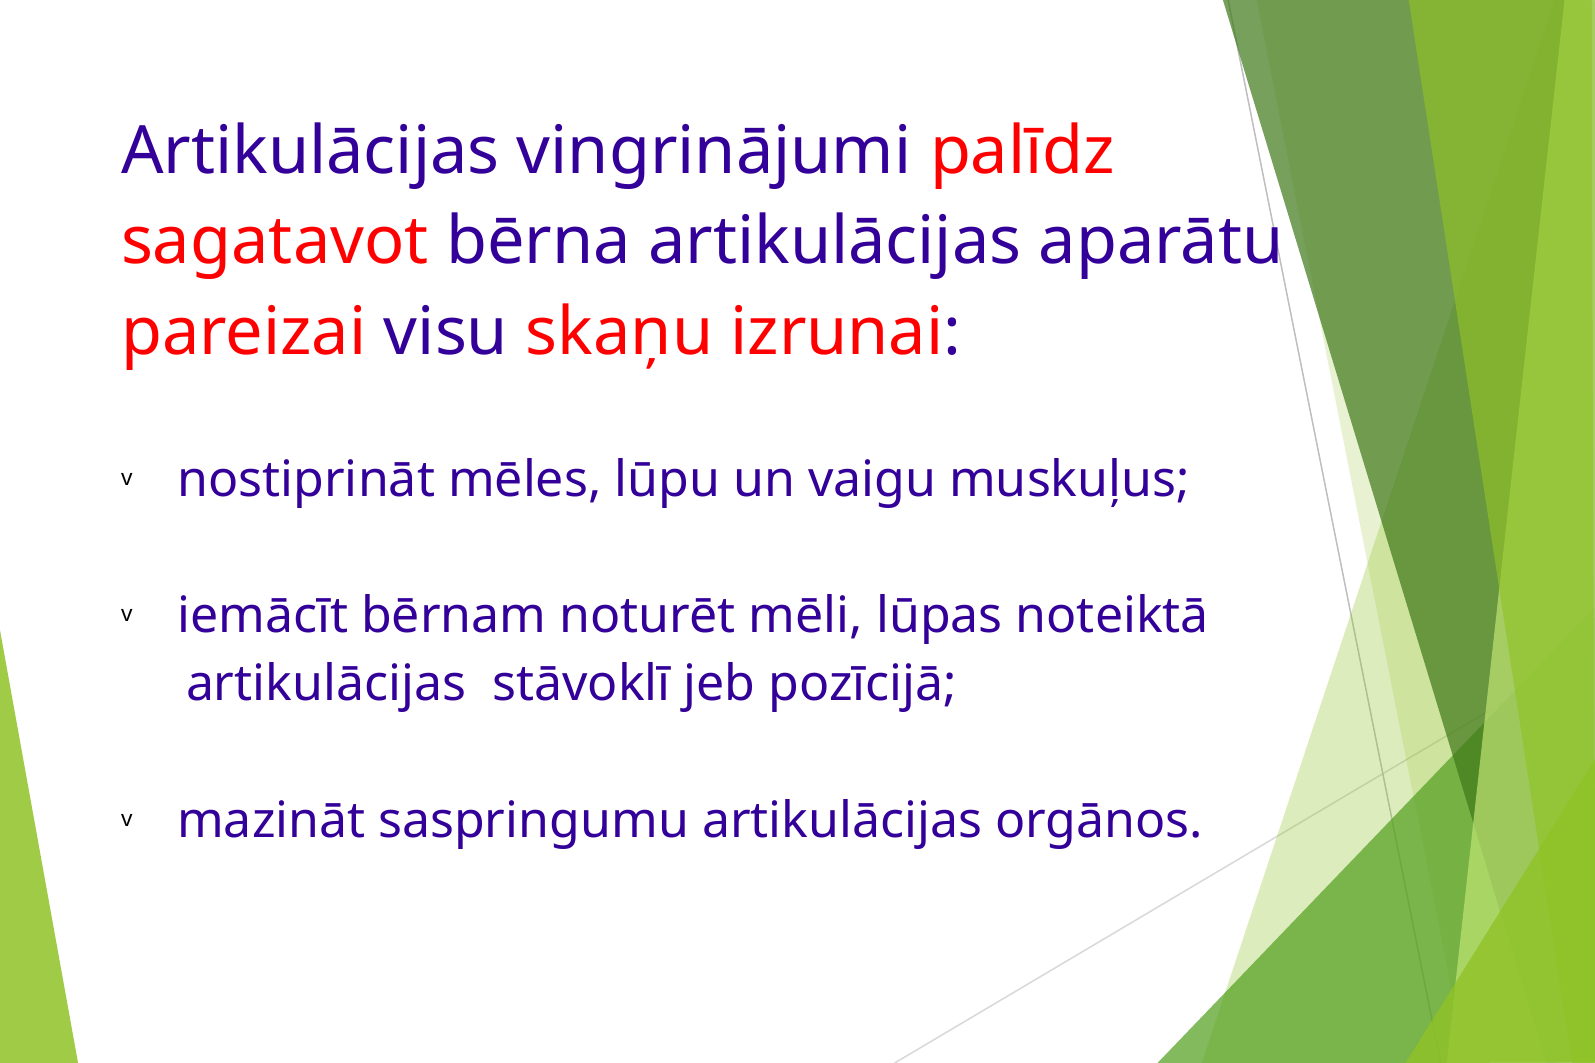

Artikulācijas vingrinājumi palīdz
sagatavot bērna artikulācijas aparātu
pareizai visu skaņu izrunai:
nostiprināt mēles, lūpu un vaigu muskuļus;
iemācīt bērnam noturēt mēli, lūpas noteiktā
 artikulācijas stāvoklī jeb pozīcijā;
mazināt saspringumu artikulācijas orgānos.